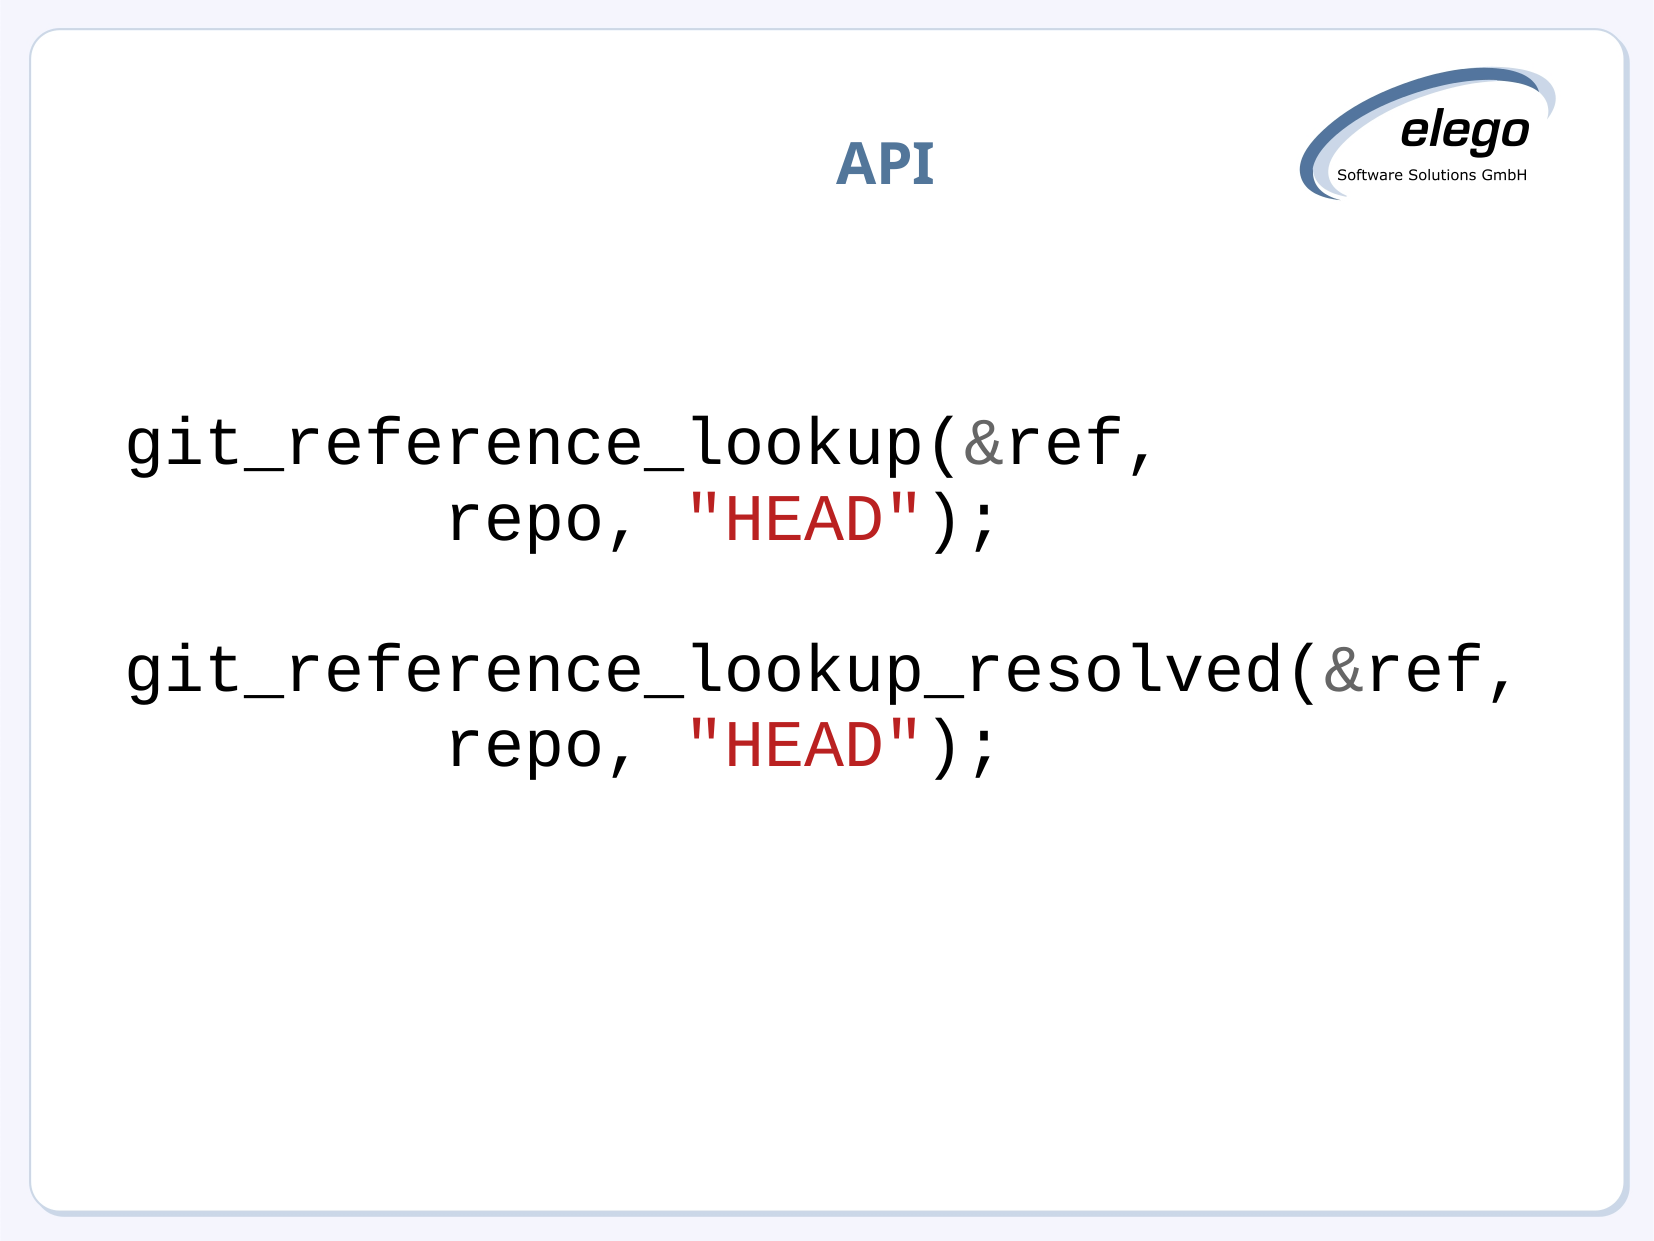

# API
git_reference_lookup(&ref,
 repo, "HEAD");
git_reference_lookup_resolved(&ref,
 repo, "HEAD");